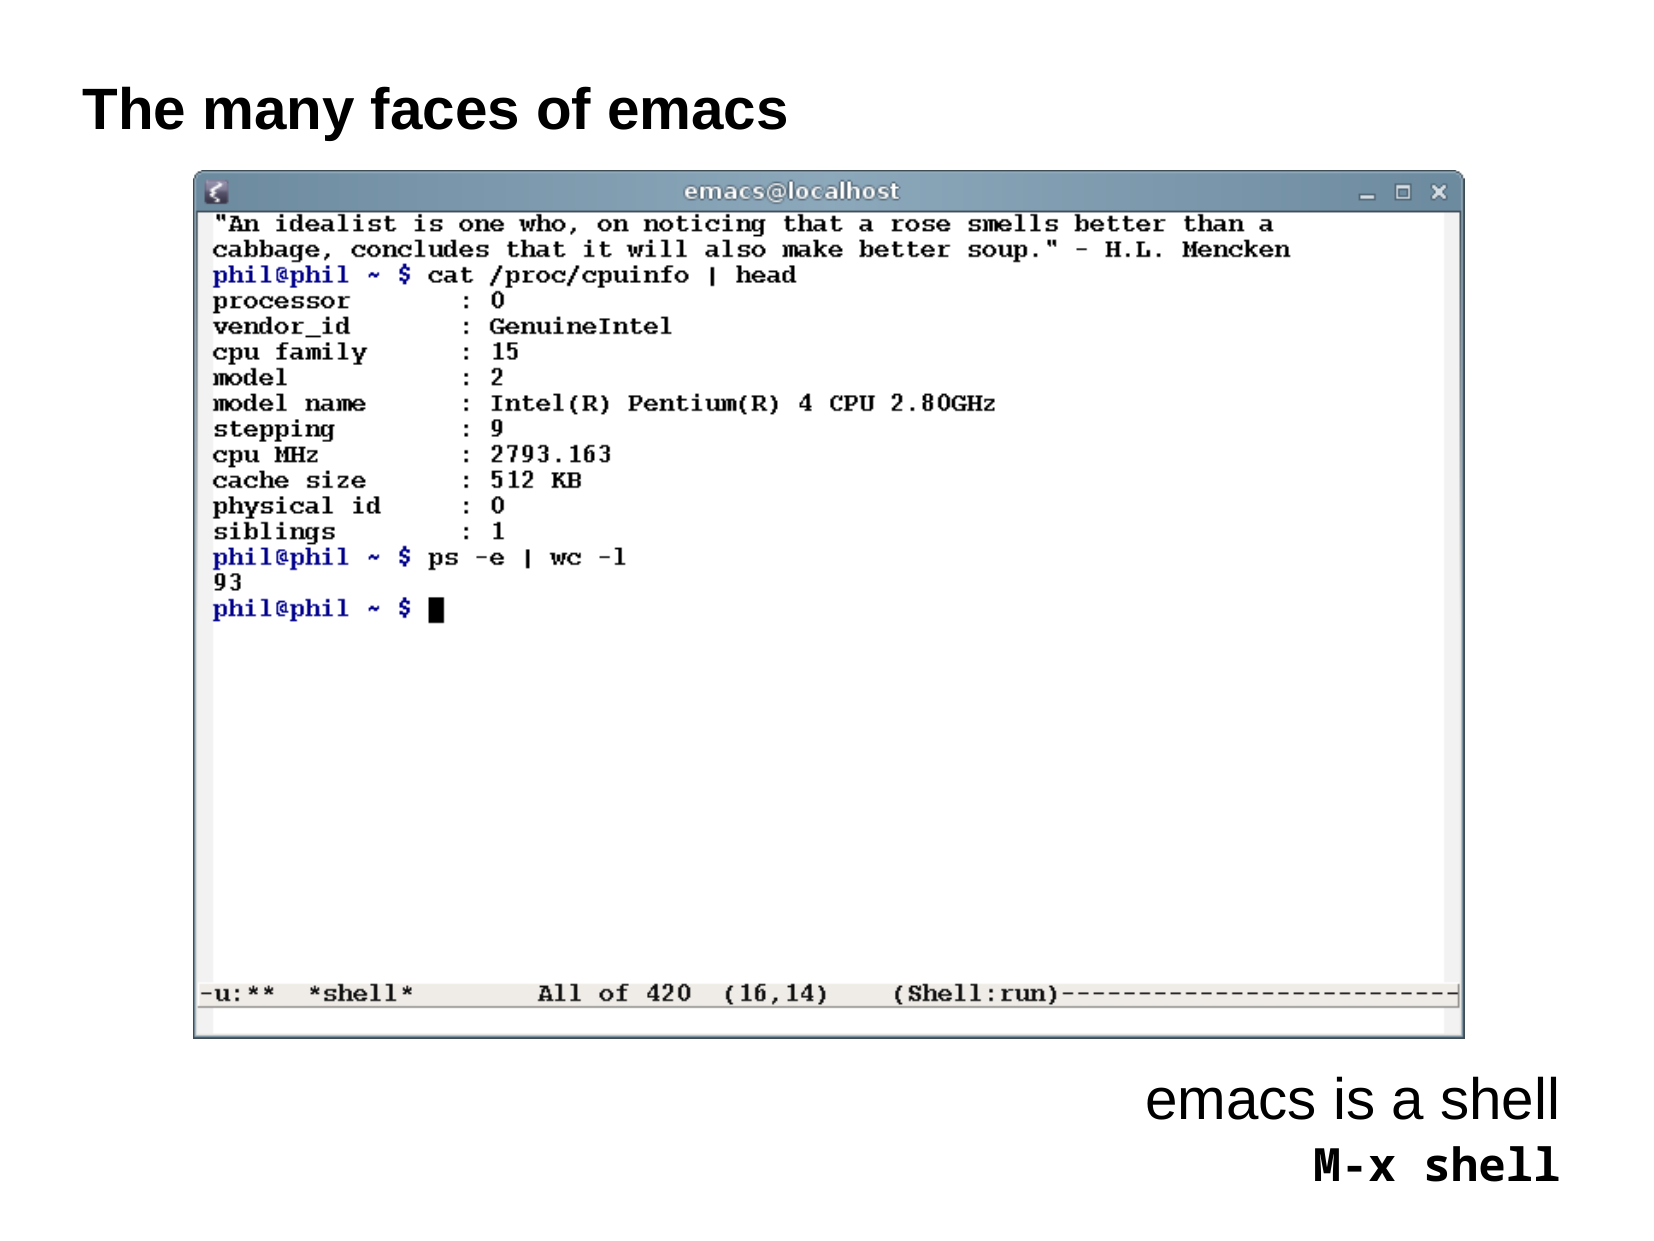

# The many faces of emacs
emacs is a shell
M-x shell